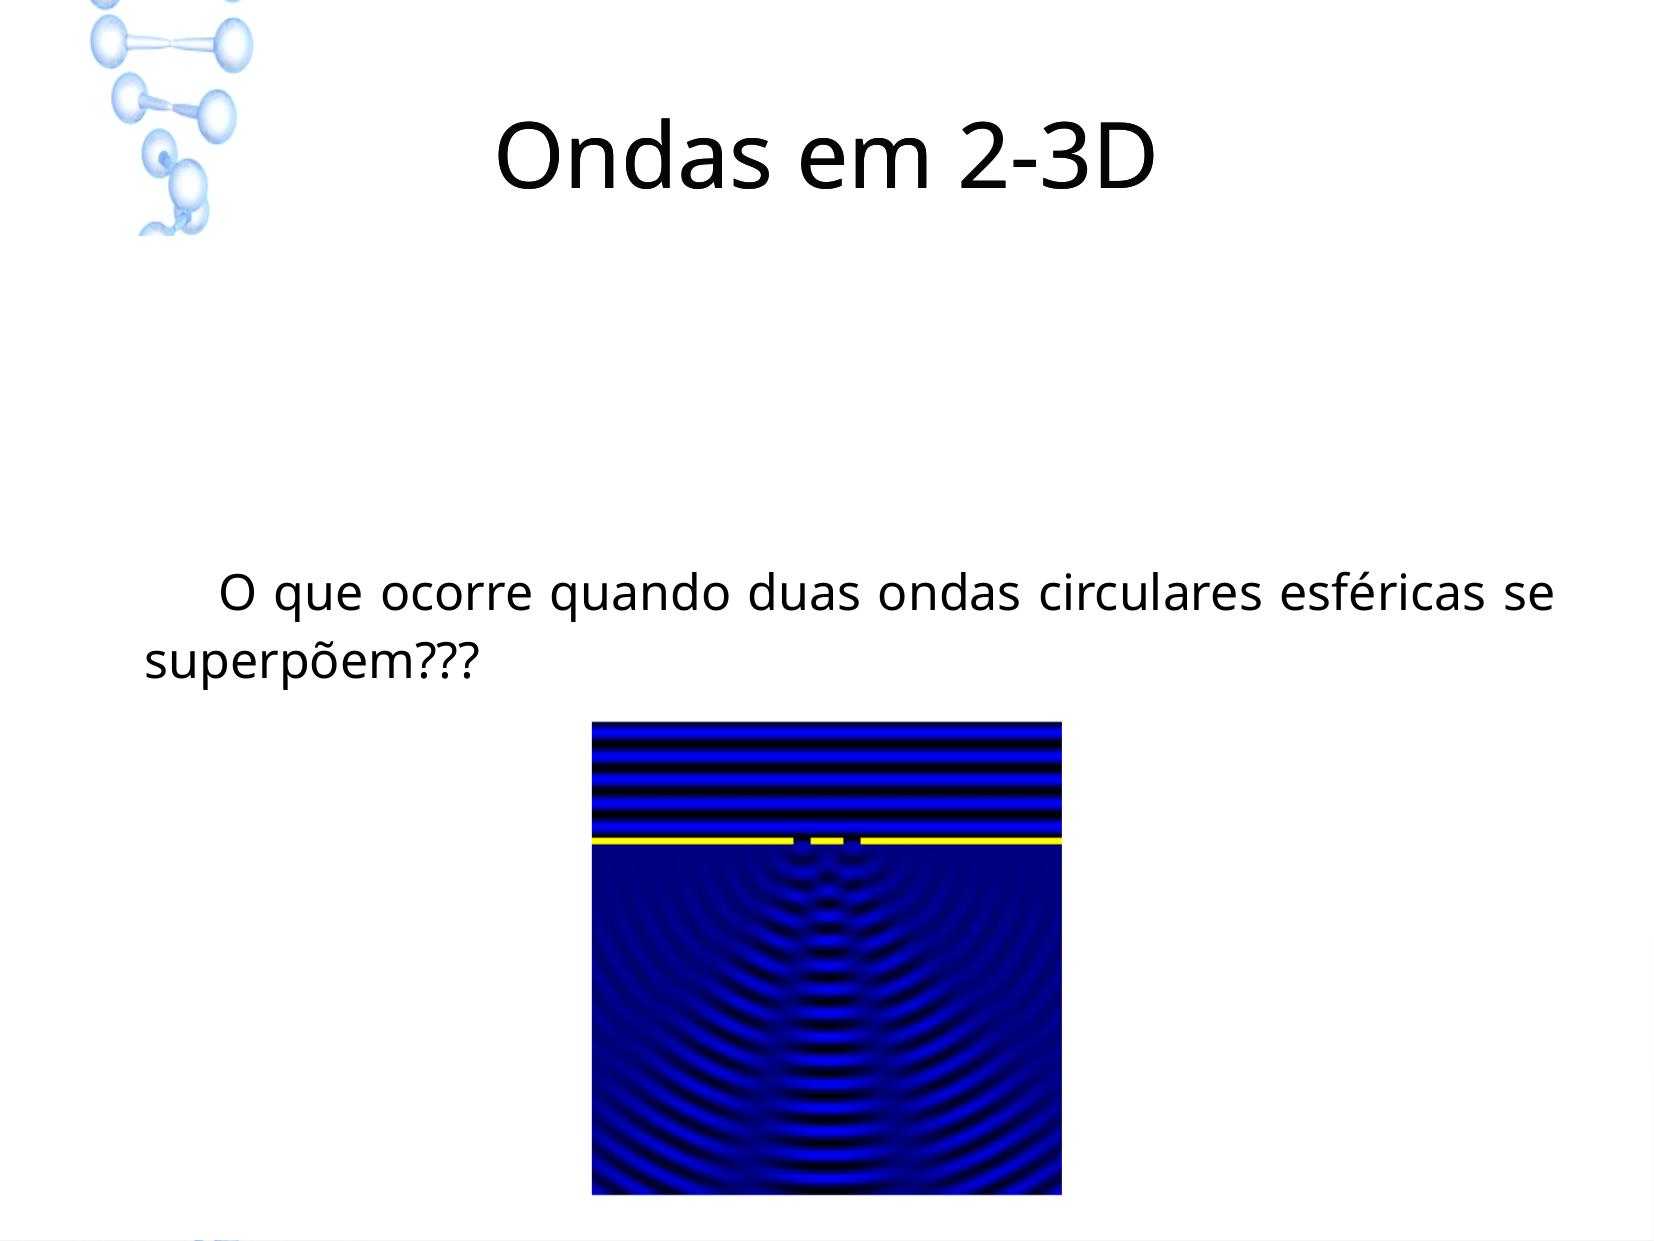

# Ondas em 2-3D
Ondas em 2-3D
	O que ocorre quando duas ondas circulares esféricas se superpõem???